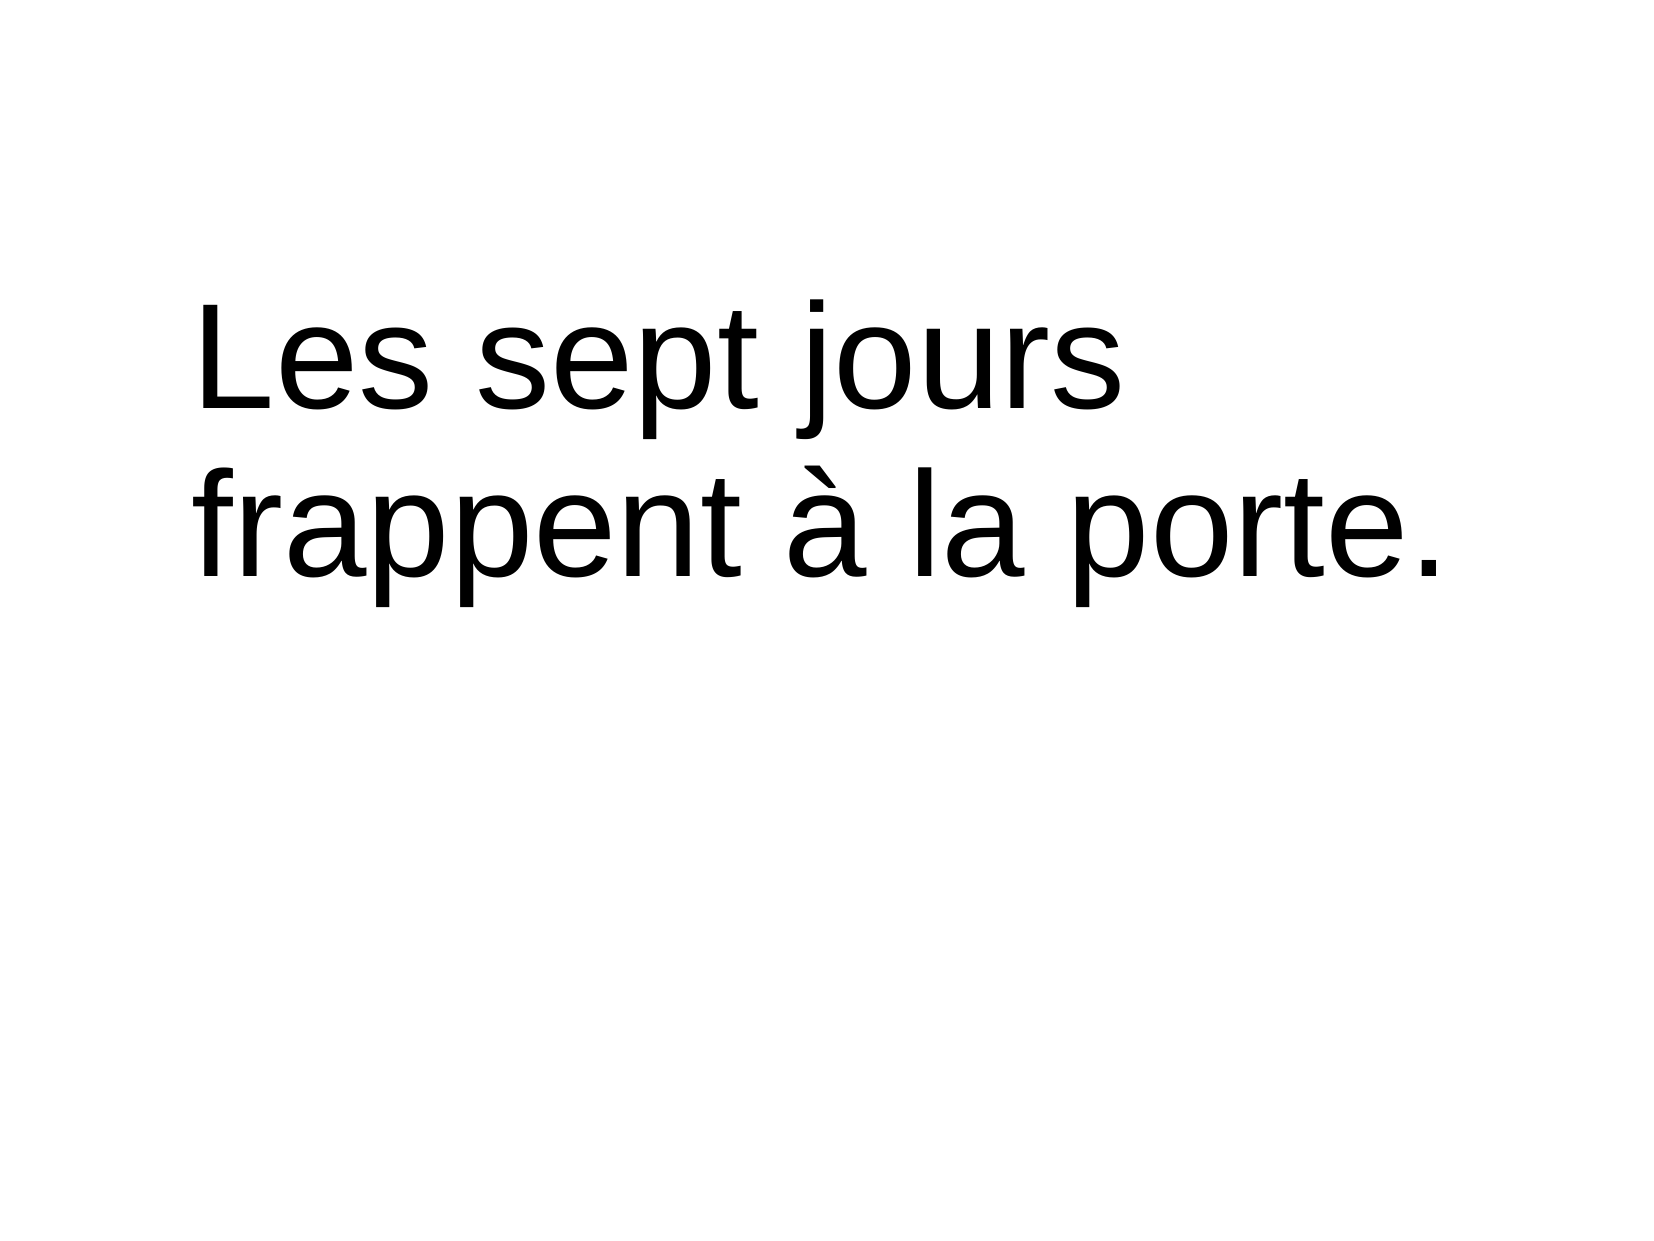

Les sept jours frappent à la porte.